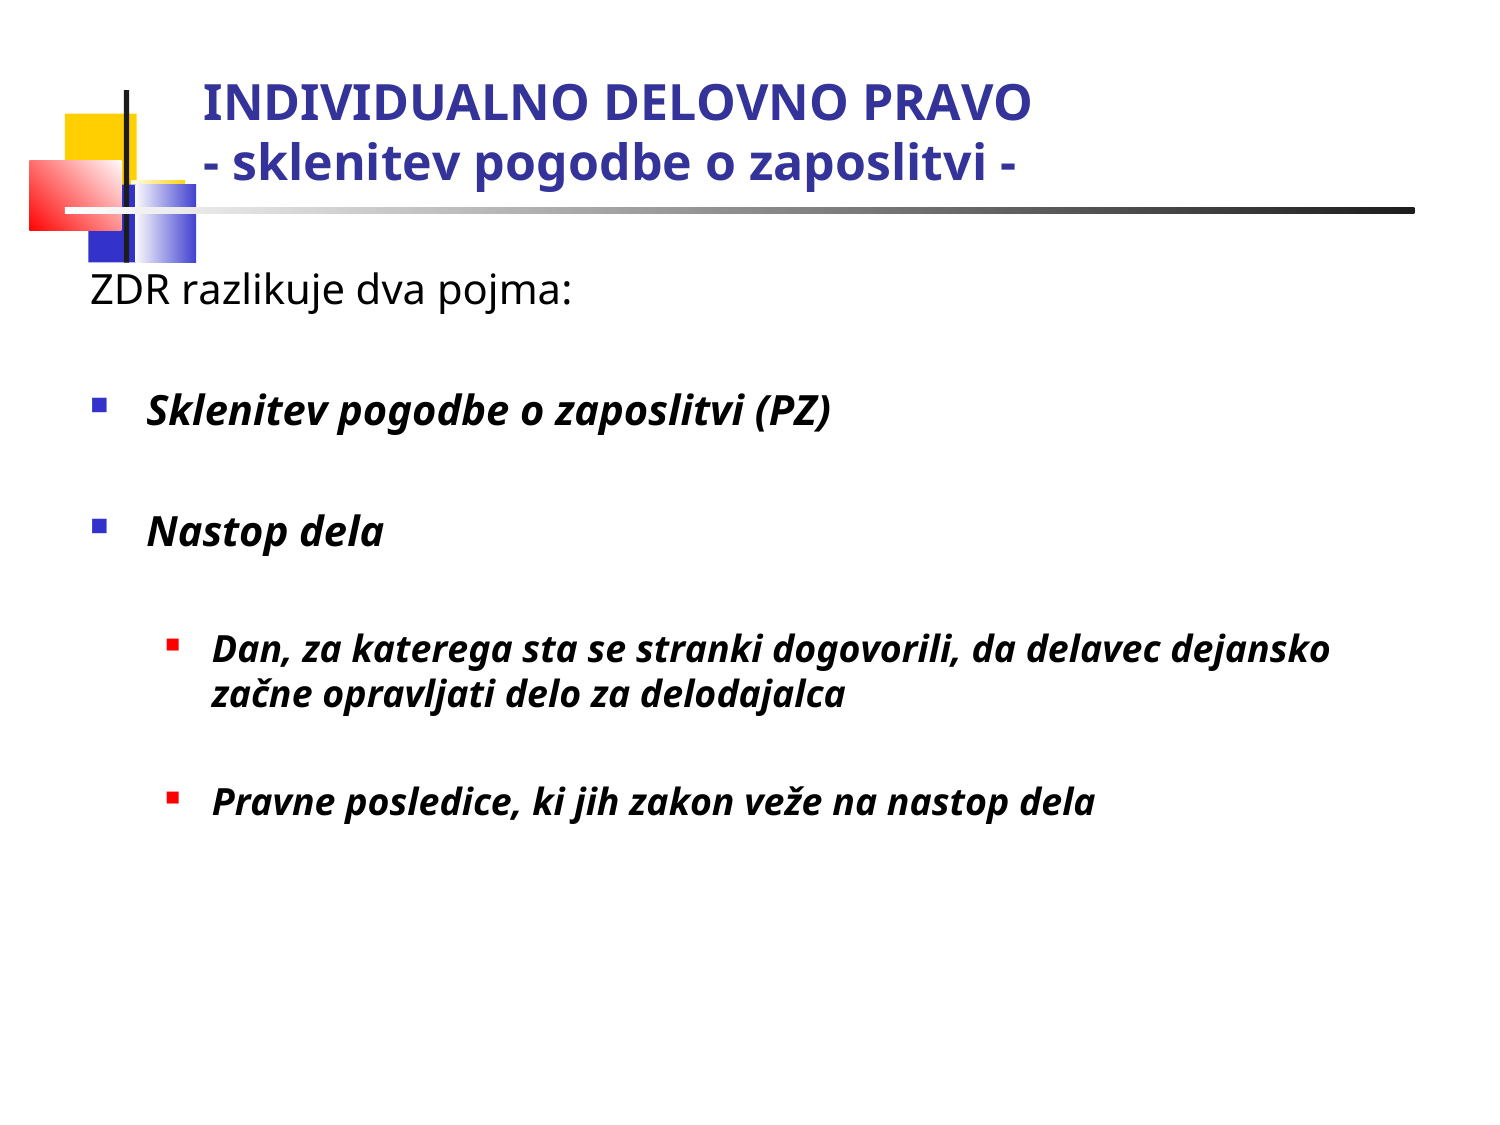

# INDIVIDUALNO DELOVNO PRAVO - sklenitev pogodbe o zaposlitvi -
ZDR razlikuje dva pojma:
Sklenitev pogodbe o zaposlitvi (PZ)
Nastop dela
Dan, za katerega sta se stranki dogovorili, da delavec dejansko začne opravljati delo za delodajalca
Pravne posledice, ki jih zakon veže na nastop dela